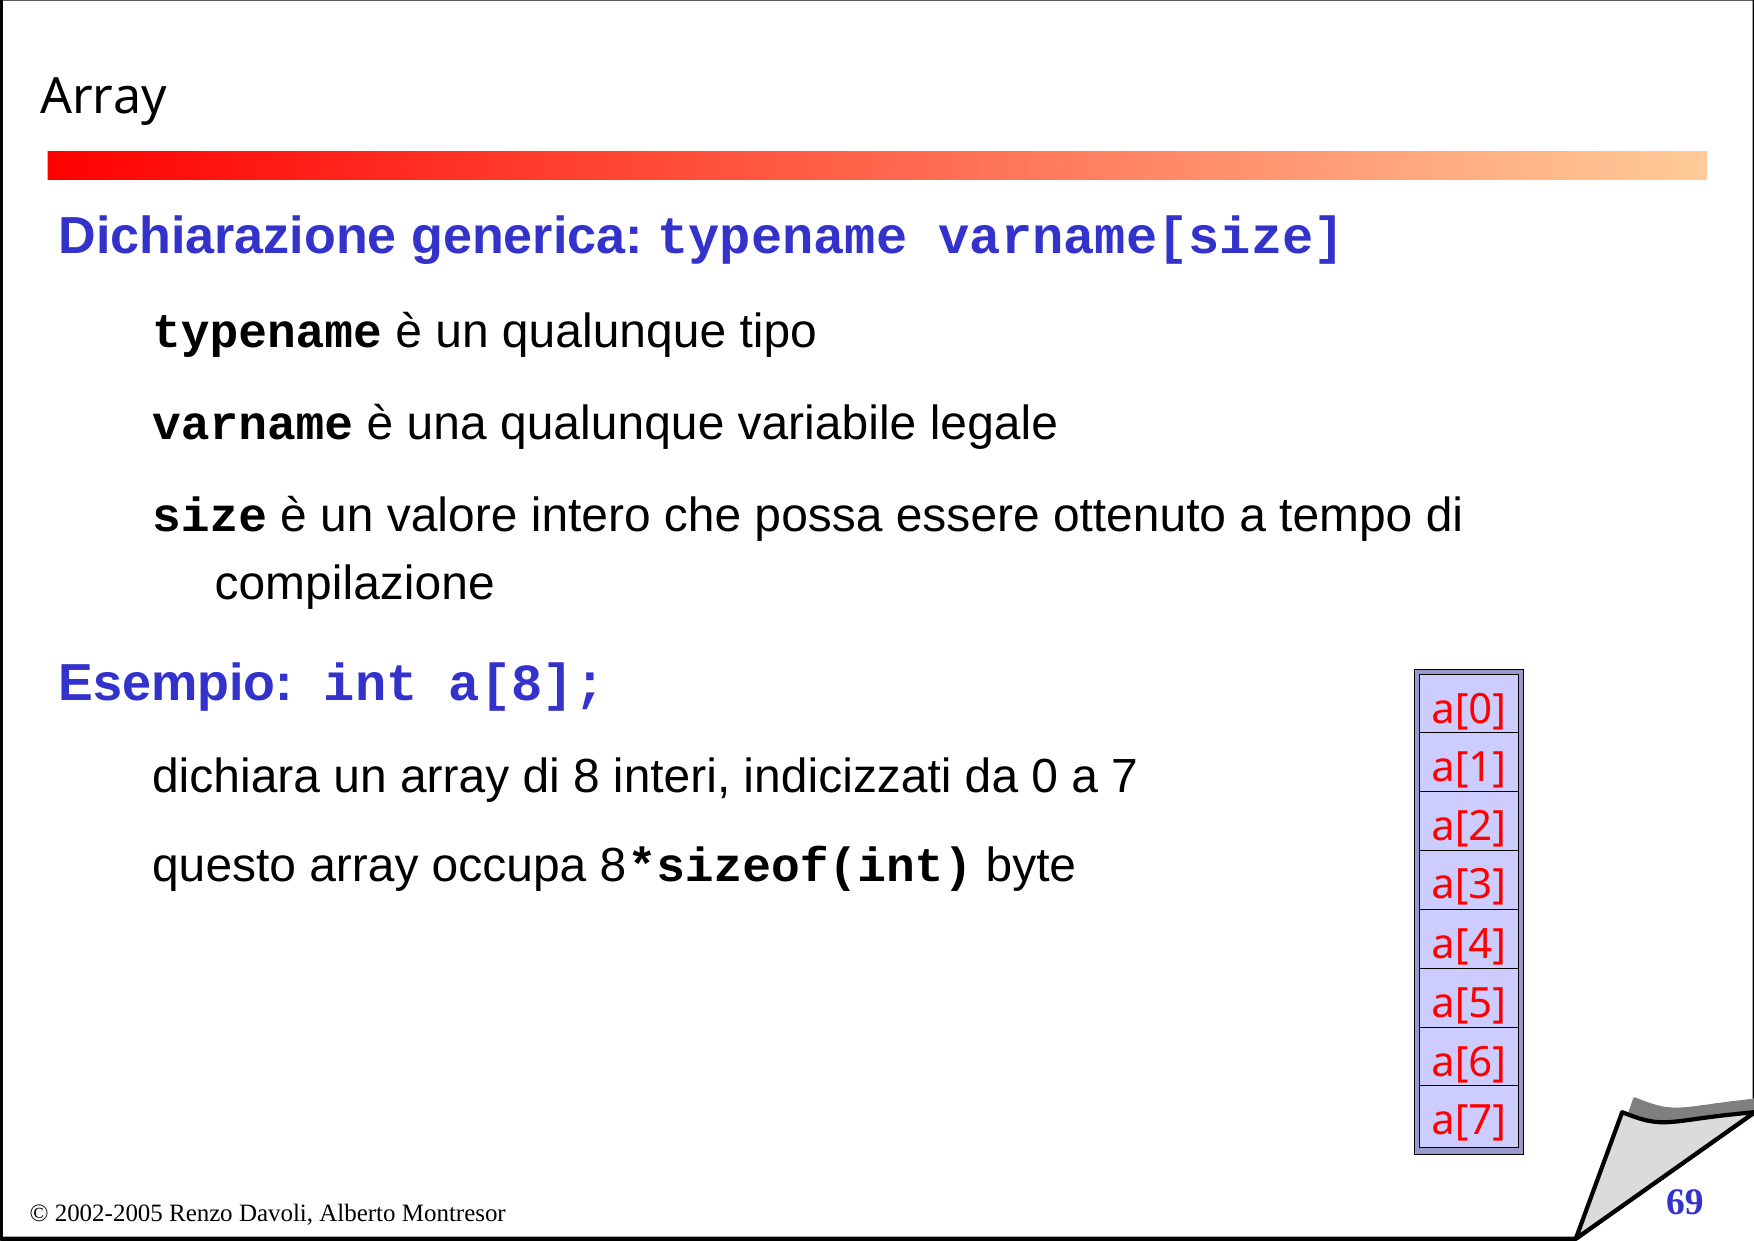

# Array
Dichiarazione generica: typename varname[size]
typename è un qualunque tipo
varname è una qualunque variabile legale
size è un valore intero che possa essere ottenuto a tempo di compilazione
Esempio: int a[8];
dichiara un array di 8 interi, indicizzati da 0 a 7
questo array occupa 8*sizeof(int) byte
a[0]
a[1]
a[2]
a[3]
a[4]
a[5]
a[6]
a[7]